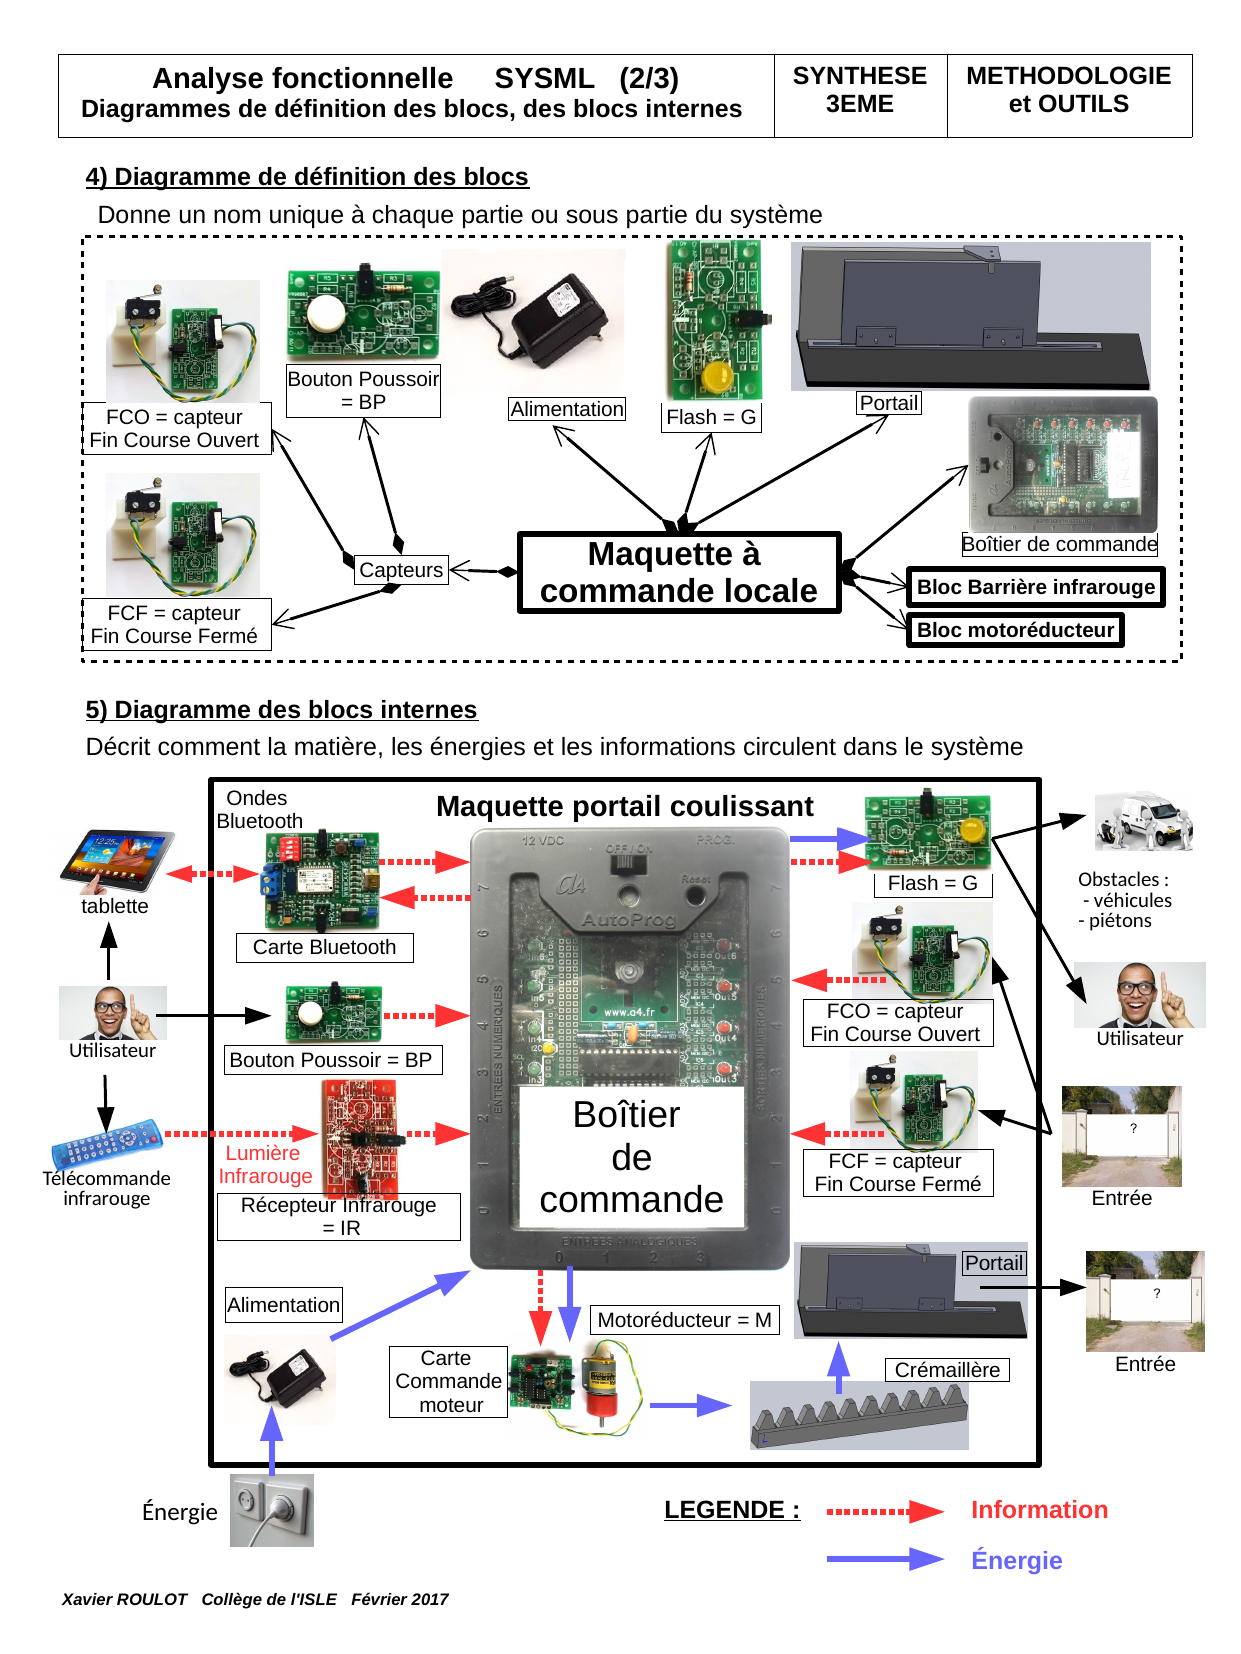

| Analyse fonctionnelle SYSML (2/3) Diagrammes de définition des blocs, des blocs internes | SYNTHESE 3EME | METHODOLOGIE et OUTILS |
| --- | --- | --- |
4) Diagramme de définition des blocs
Donne un nom unique à chaque partie ou sous partie du système
Bouton Poussoir
 = BP
Portail
Alimentation
FCO = capteur
Fin Course Ouvert
Flash = G
Boîtier de commande
Maquette à
commande locale
Capteurs
Bloc Barrière infrarouge
FCF = capteur
Fin Course Fermé
Bloc motoréducteur
5) Diagramme des blocs internes
Décrit comment la matière, les énergies et les informations circulent dans le système
Ondes
Bluetooth
Maquette portail coulissant
Obstacles :
 - véhicules
- piétons
tablette
Flash = G
Carte Bluetooth
Utilisateur
Utilisateur
FCO = capteur
Fin Course Ouvert
Bouton Poussoir = BP
Boîtier
de
commande
Entrée
Télécommande
infrarouge
Lumière
Infrarouge
FCF = capteur
Fin Course Fermé
Récepteur Infrarouge
 = IR
Portail
Entrée
Alimentation
Motoréducteur = M
Carte
Commande
 moteur
Crémaillère
Énergie
LEGENDE :
Information
Énergie
Xavier ROULOT Collège de l'ISLE Février 2017